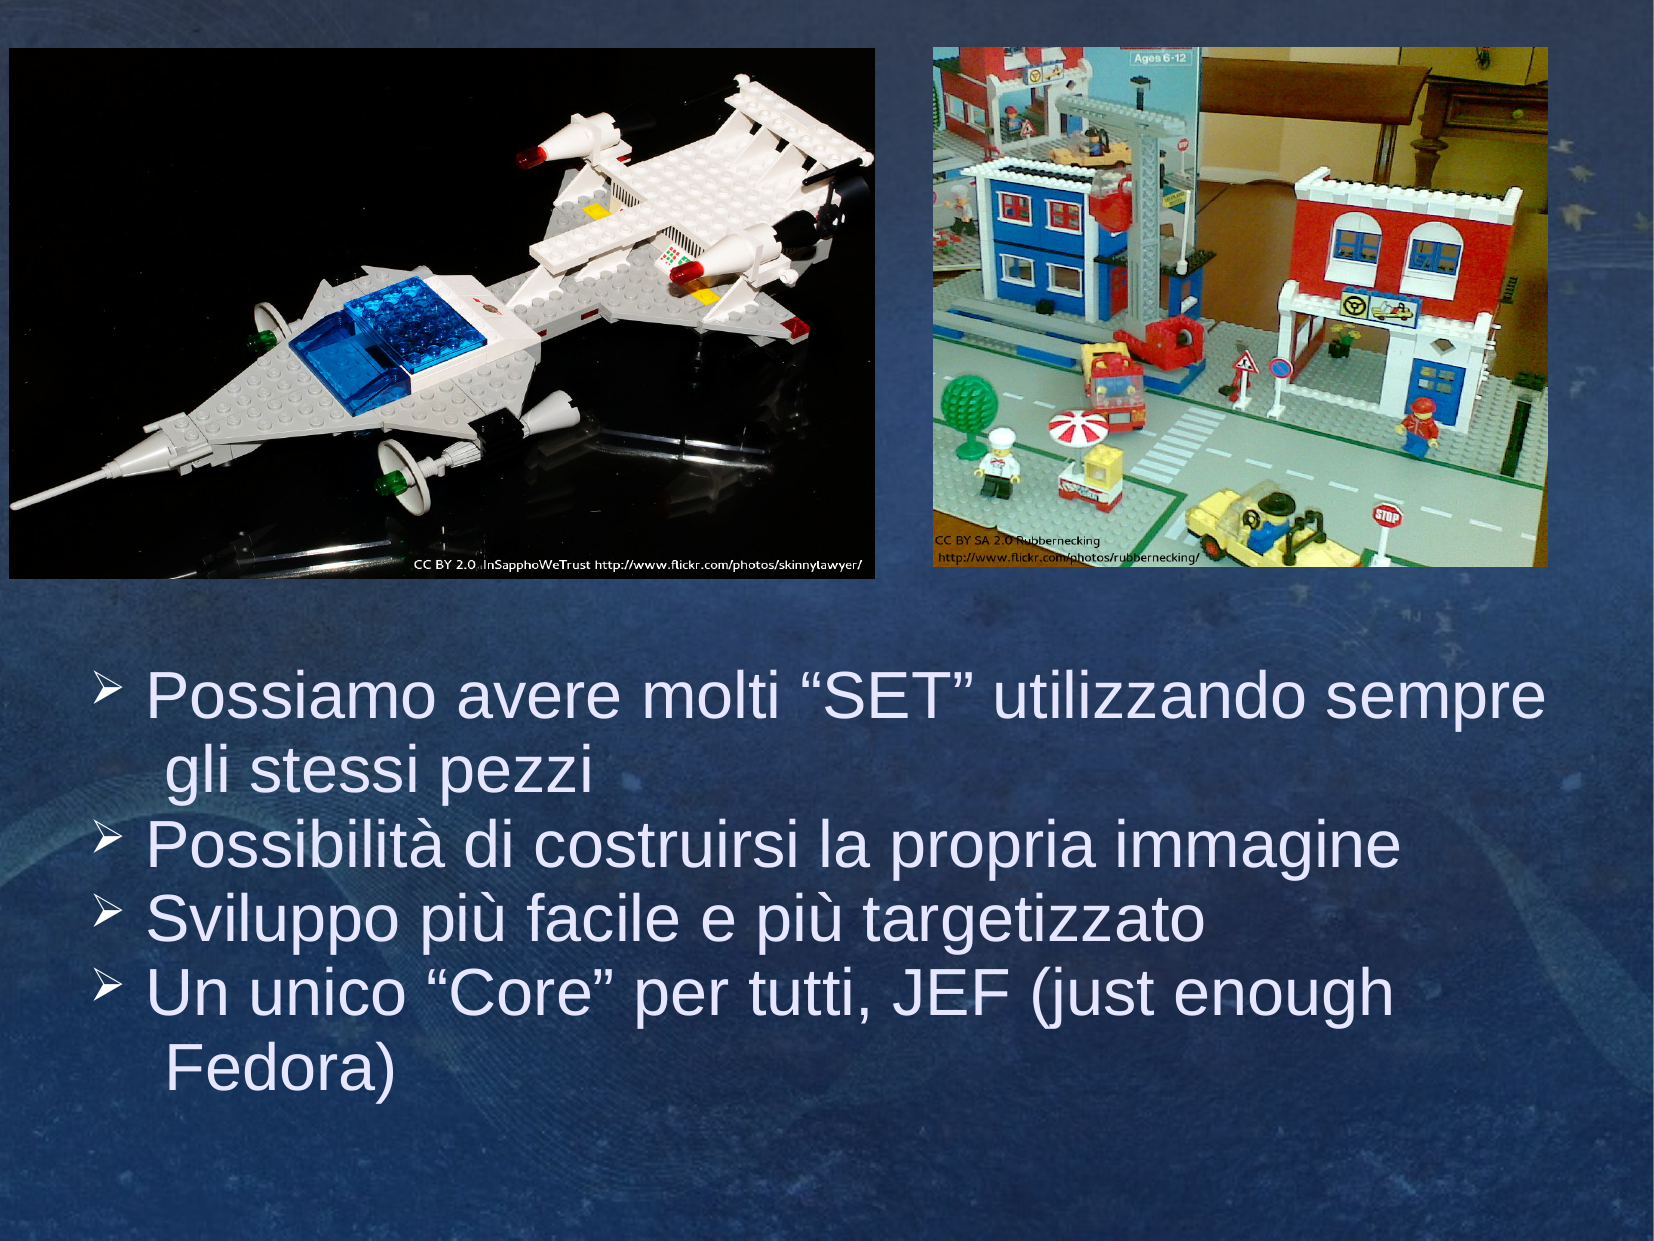

Possiamo avere molti “SET” utilizzando sempre 	gli stessi pezzi
 Possibilità di costruirsi la propria immagine
 Sviluppo più facile e più targetizzato
 Un unico “Core” per tutti, JEF (just enough 			Fedora)
# Translation
 Artwork
 Documentation
 Ambassadors
 Infrastructure
 website
 Bug triage
 Marketing